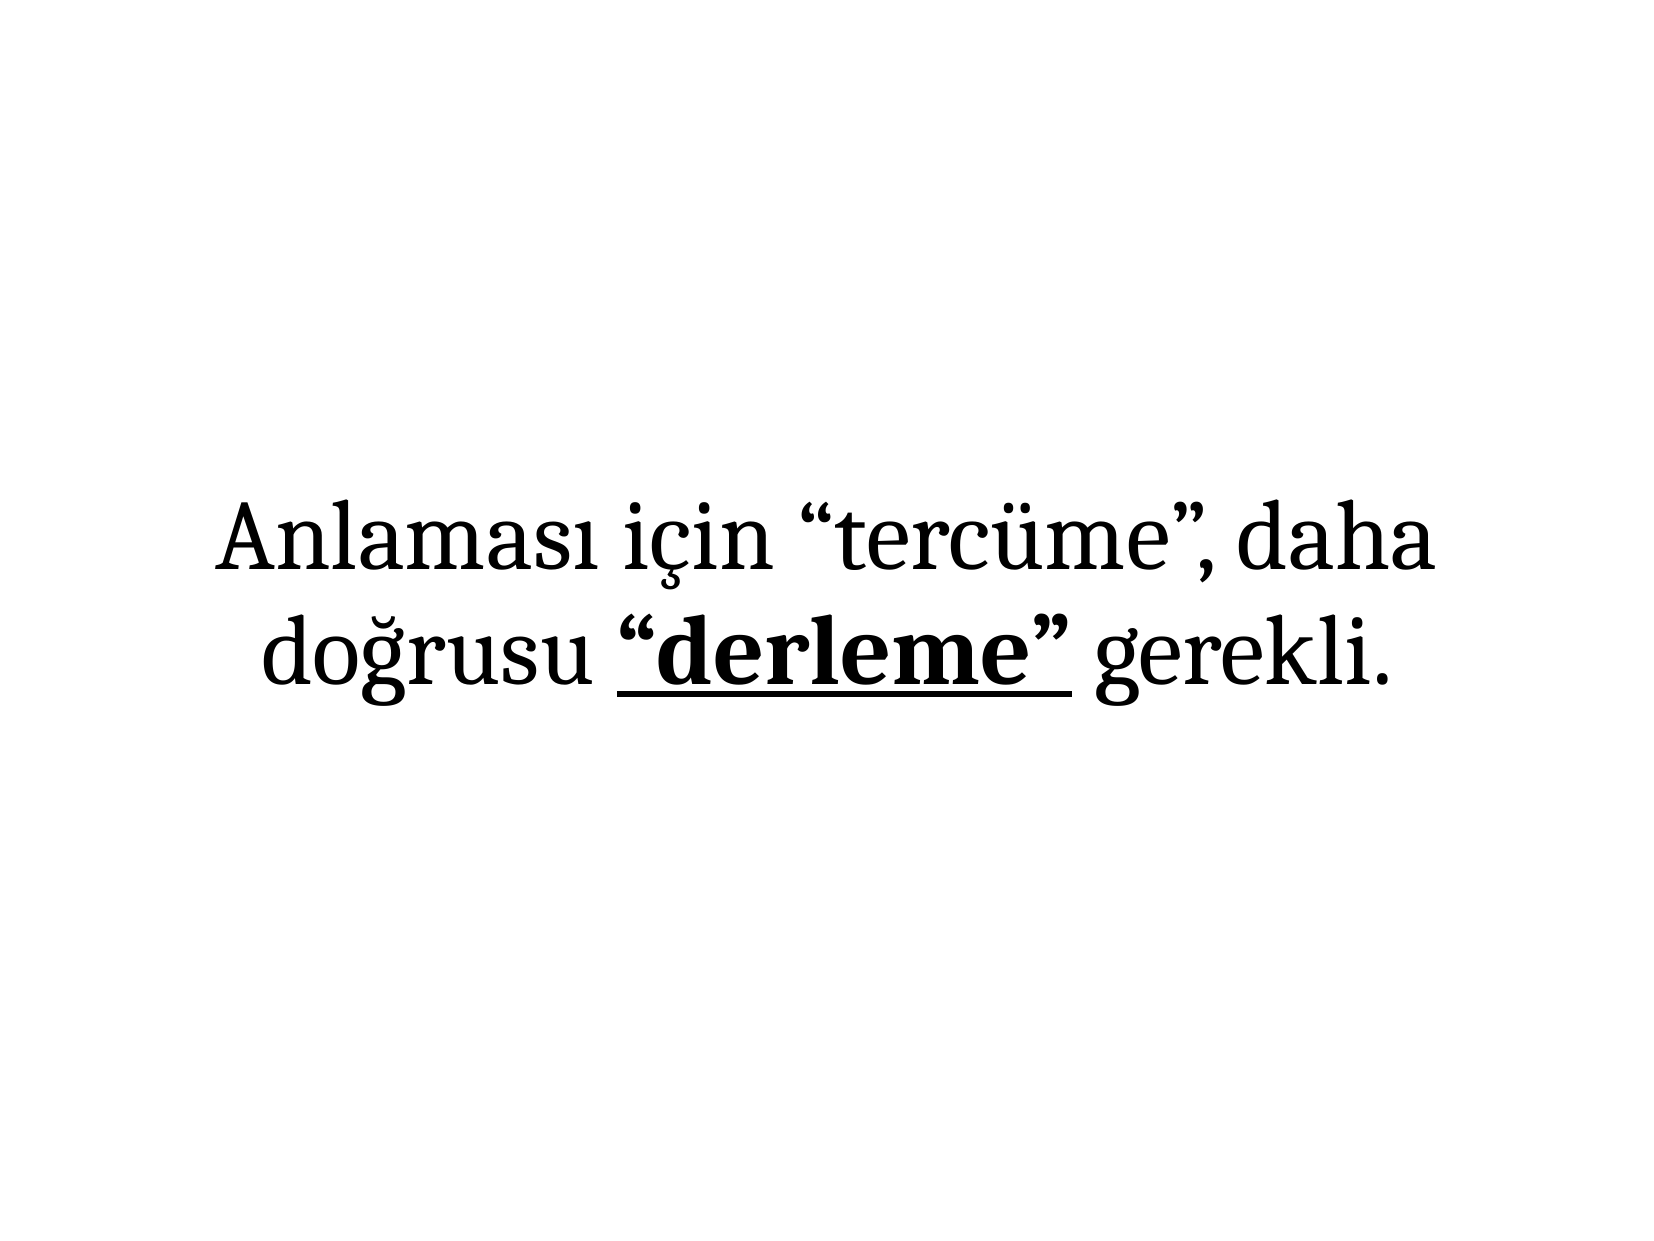

# Anlaması için “tercüme”, daha doğrusu “derleme” gerekli.